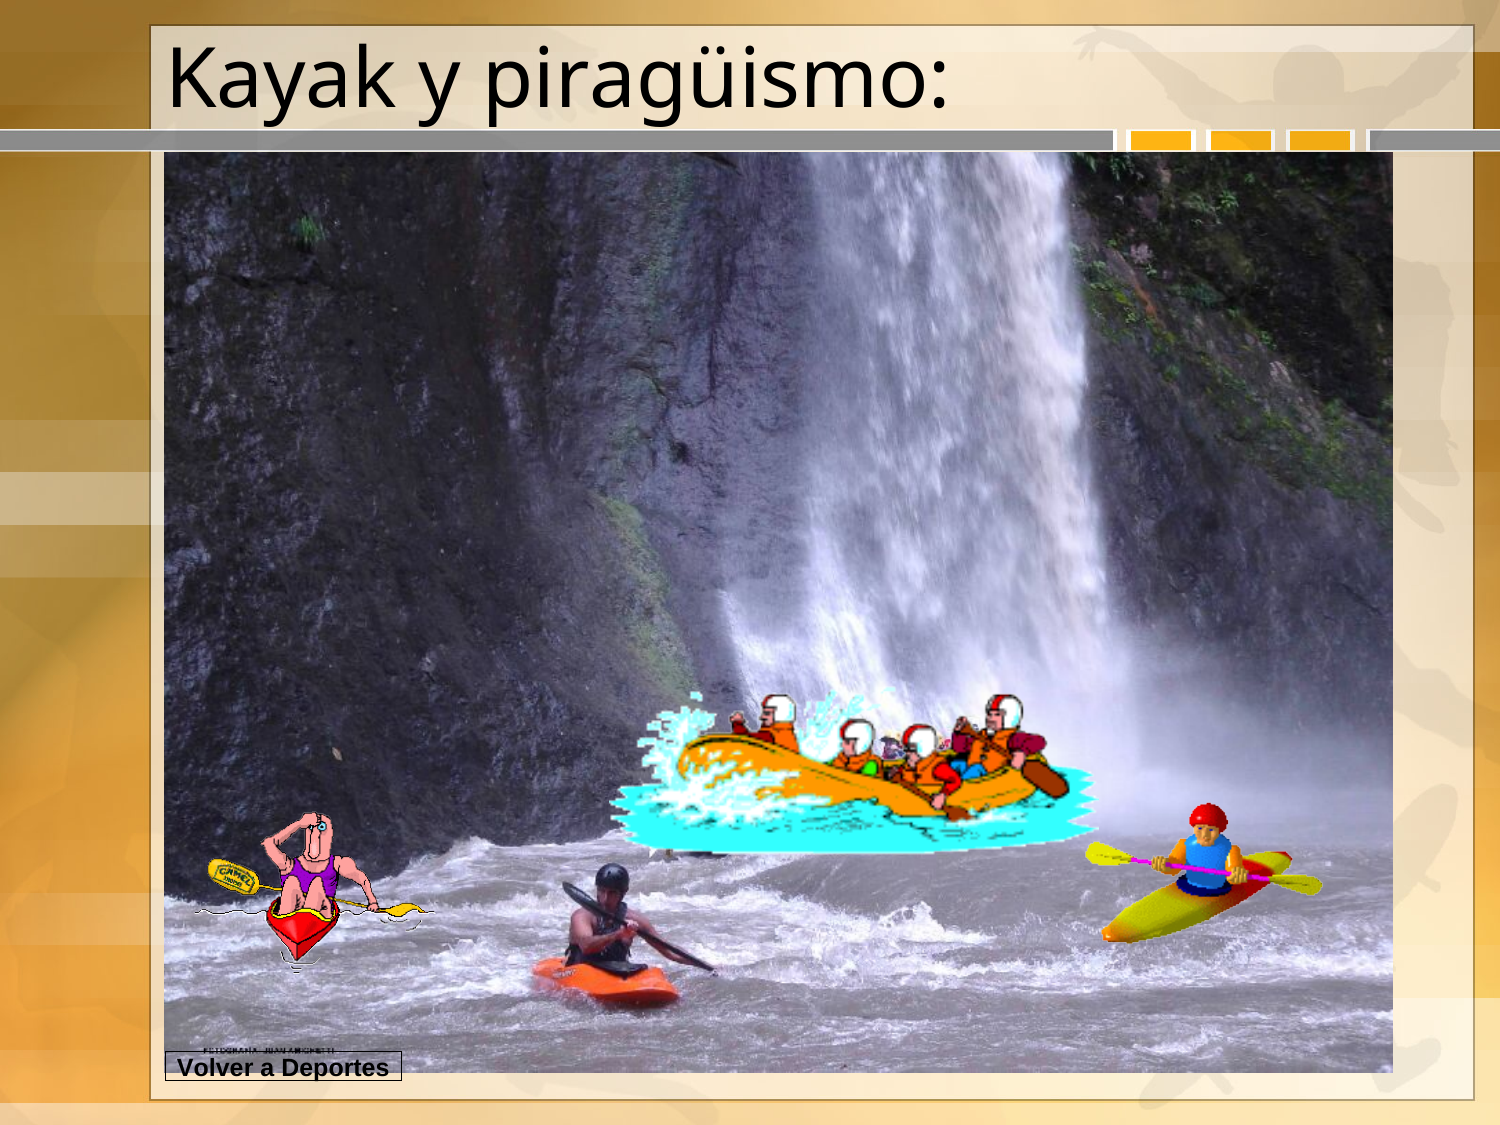

# Kayak y piragüismo:
Volver a Deportes